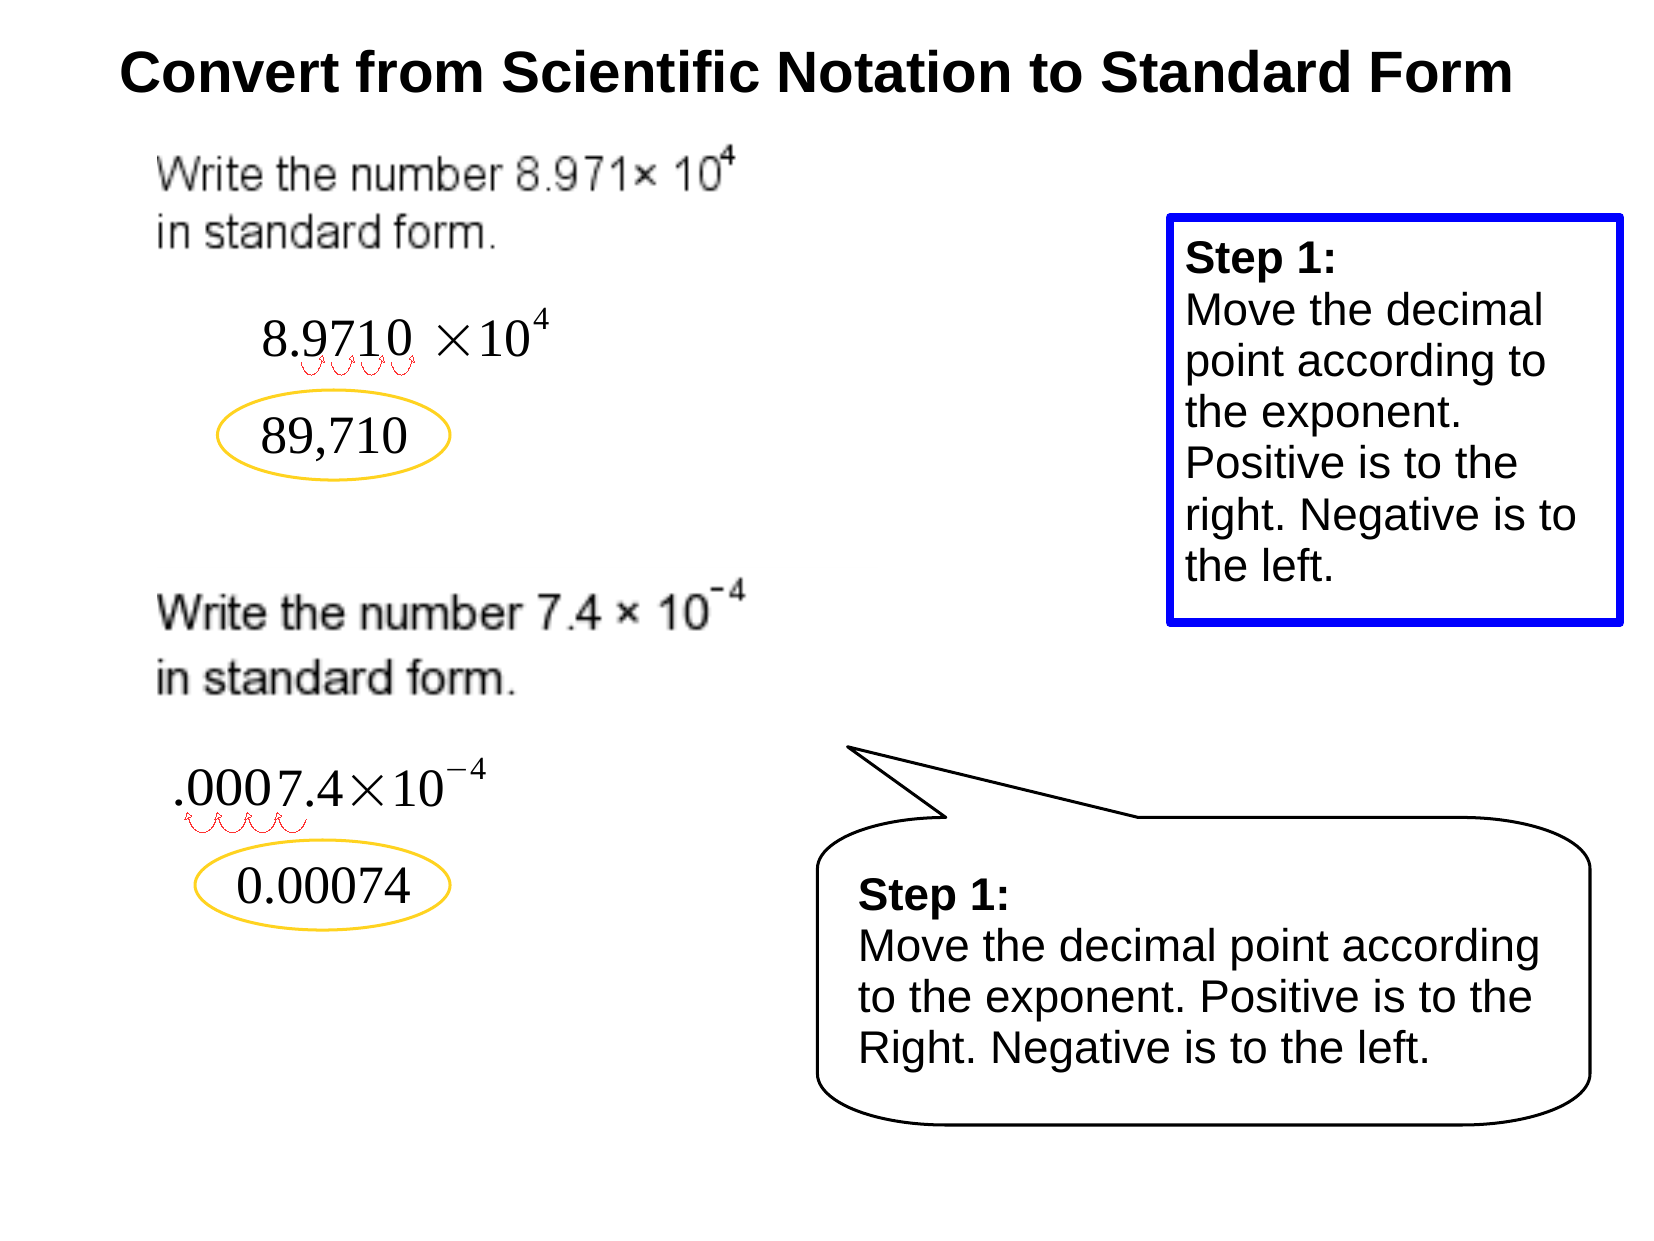

Convert from Scientific Notation to Standard Form
Step 1:
Move the decimal point according to the exponent.
Positive is to the right. Negative is to the left.
Step 1:
Move the decimal point according
to the exponent. Positive is to the
Right. Negative is to the left.